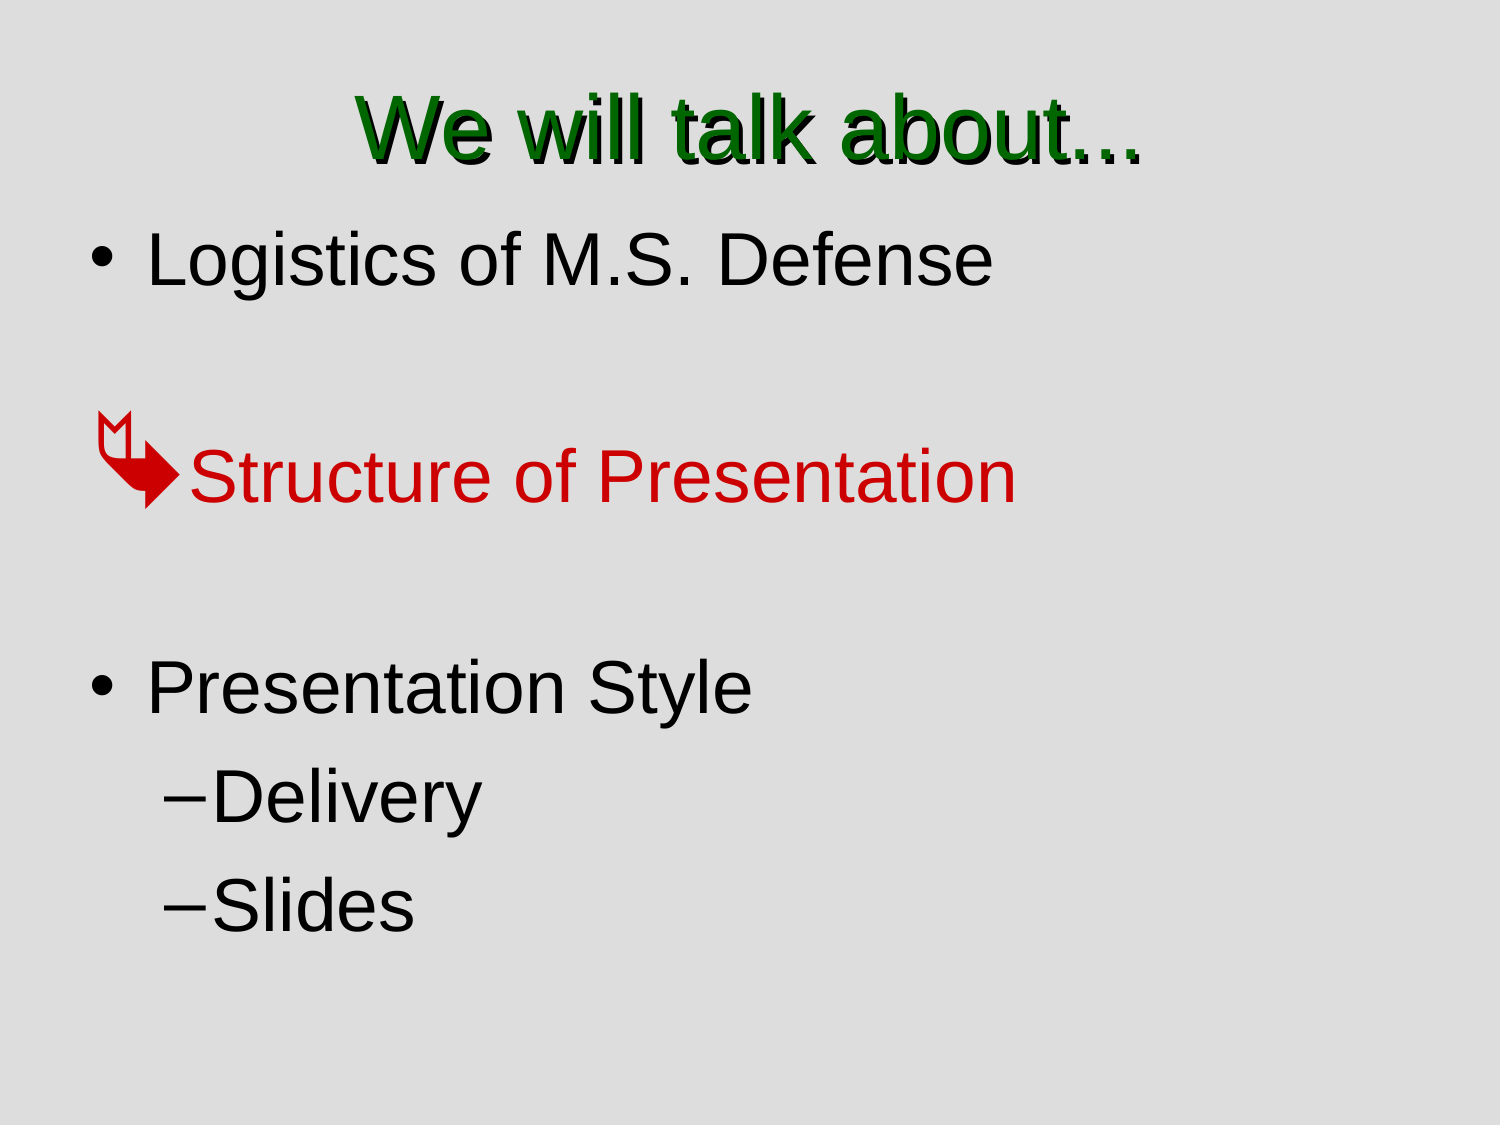

# We will talk about...
Logistics of M.S. Defense
Structure of Presentation
Presentation Style
Delivery
Slides